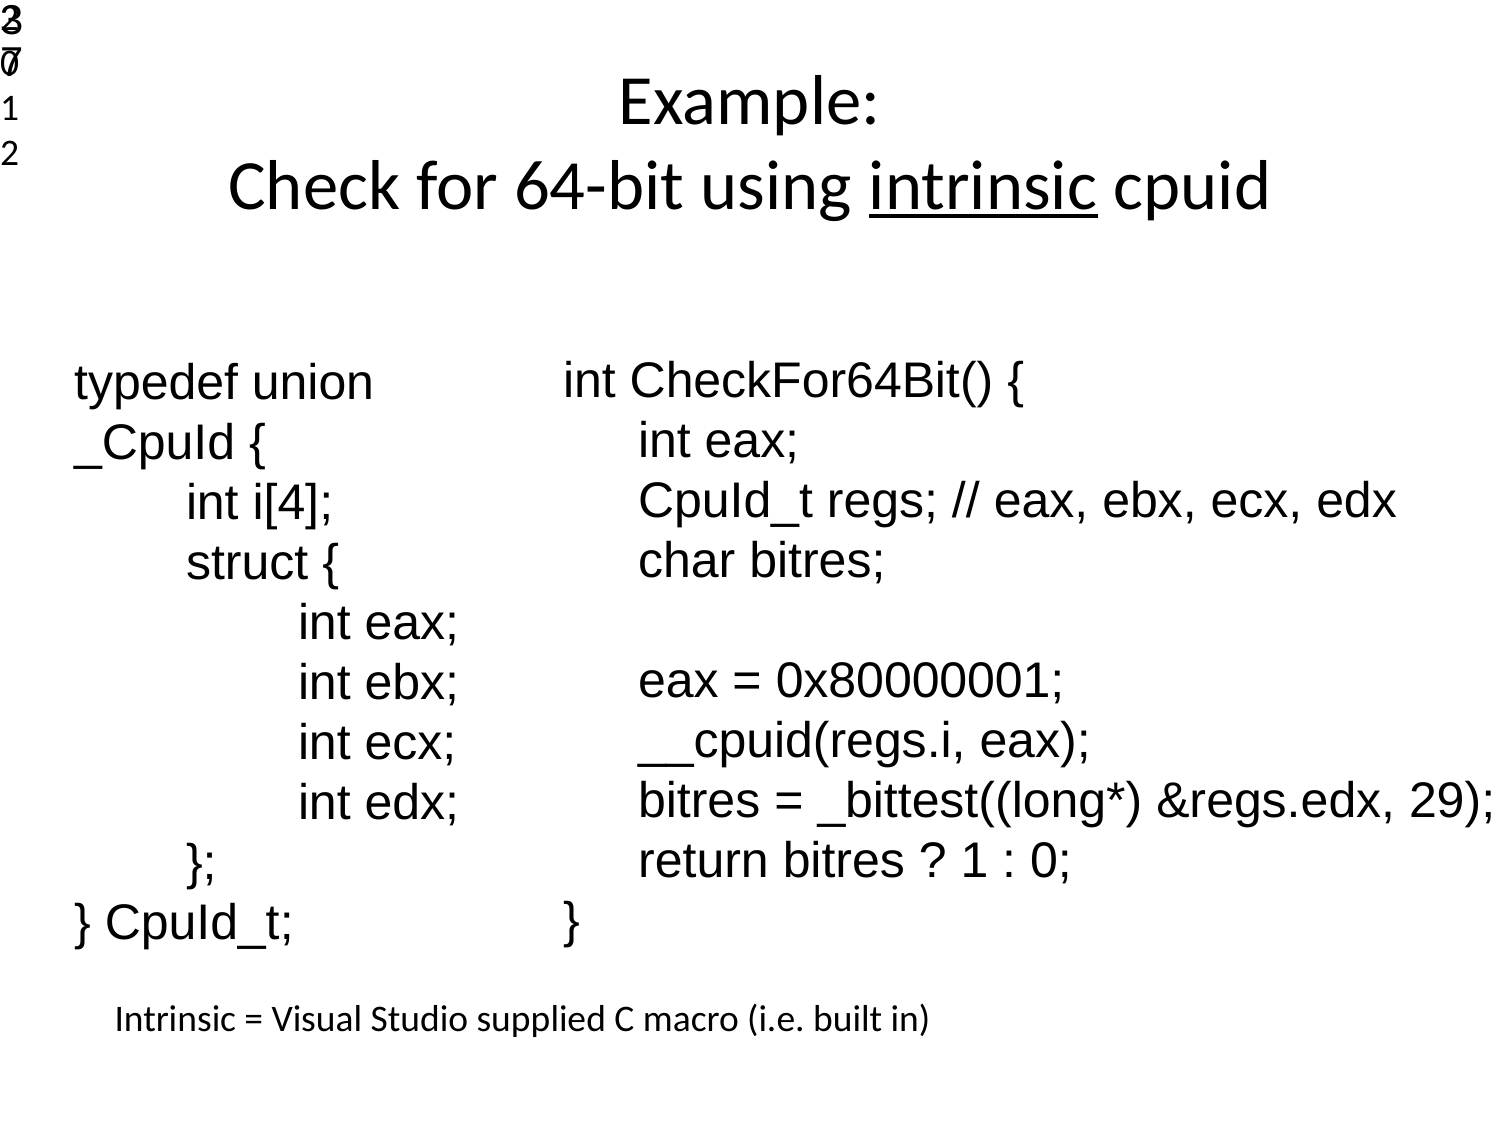

2012
# Example: Check for 64-bit using intrinsic cpuid
int CheckFor64Bit() {
	int eax;
	CpuId_t regs; // eax, ebx, ecx, edx
	char bitres;
	eax = 0x80000001;
	__cpuid(regs.i, eax);
	bitres = _bittest((long*) &regs.edx, 29);
	return bitres ? 1 : 0;
}
typedef union _CpuId {
 int i[4];
 struct {
 int eax;
 int ebx;
 int ecx;
 int edx;
 };
} CpuId_t;
Intrinsic = Visual Studio supplied C macro (i.e. built in)